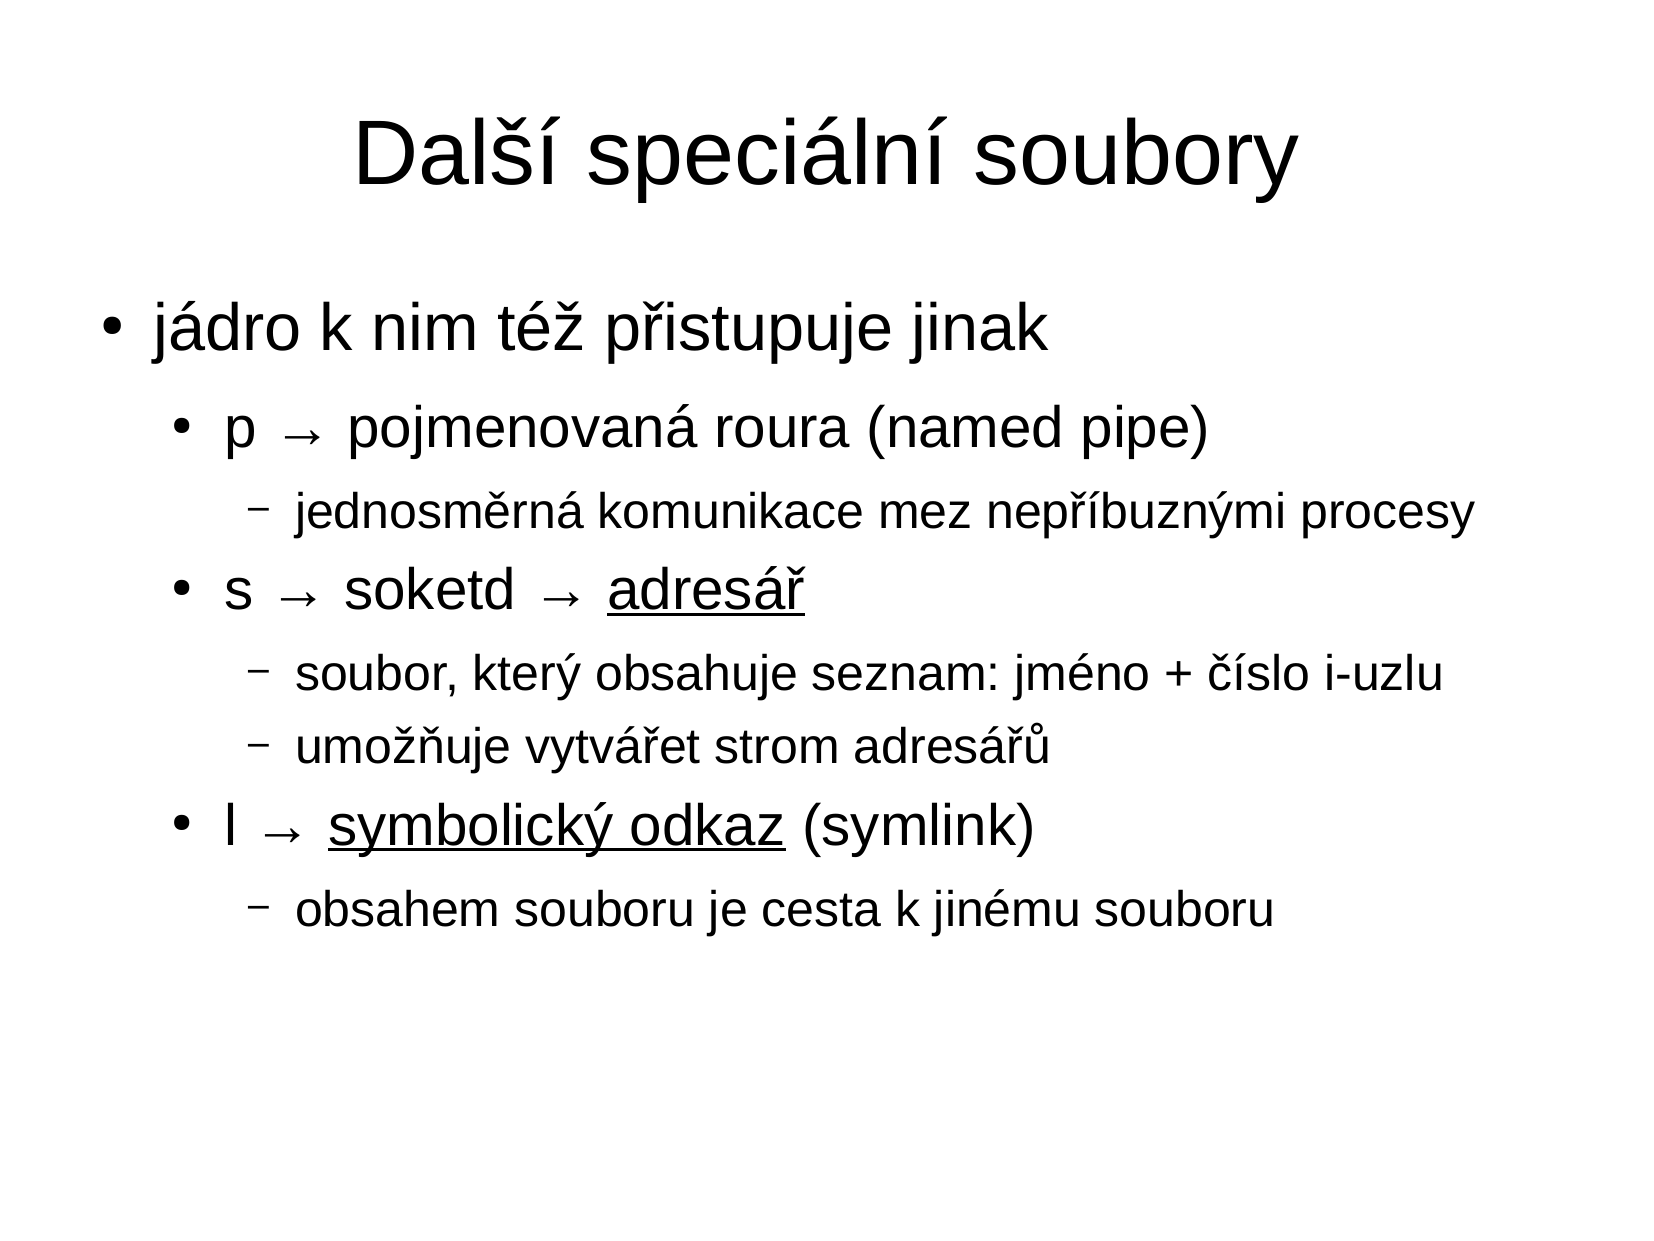

# Další speciální soubory
jádro k nim též přistupuje jinak
p → pojmenovaná roura (named pipe)
jednosměrná komunikace mez nepříbuznými procesy
s → soketd → adresář
soubor, který obsahuje seznam: jméno + číslo i-uzlu
umožňuje vytvářet strom adresářů
l → symbolický odkaz (symlink)
obsahem souboru je cesta k jinému souboru